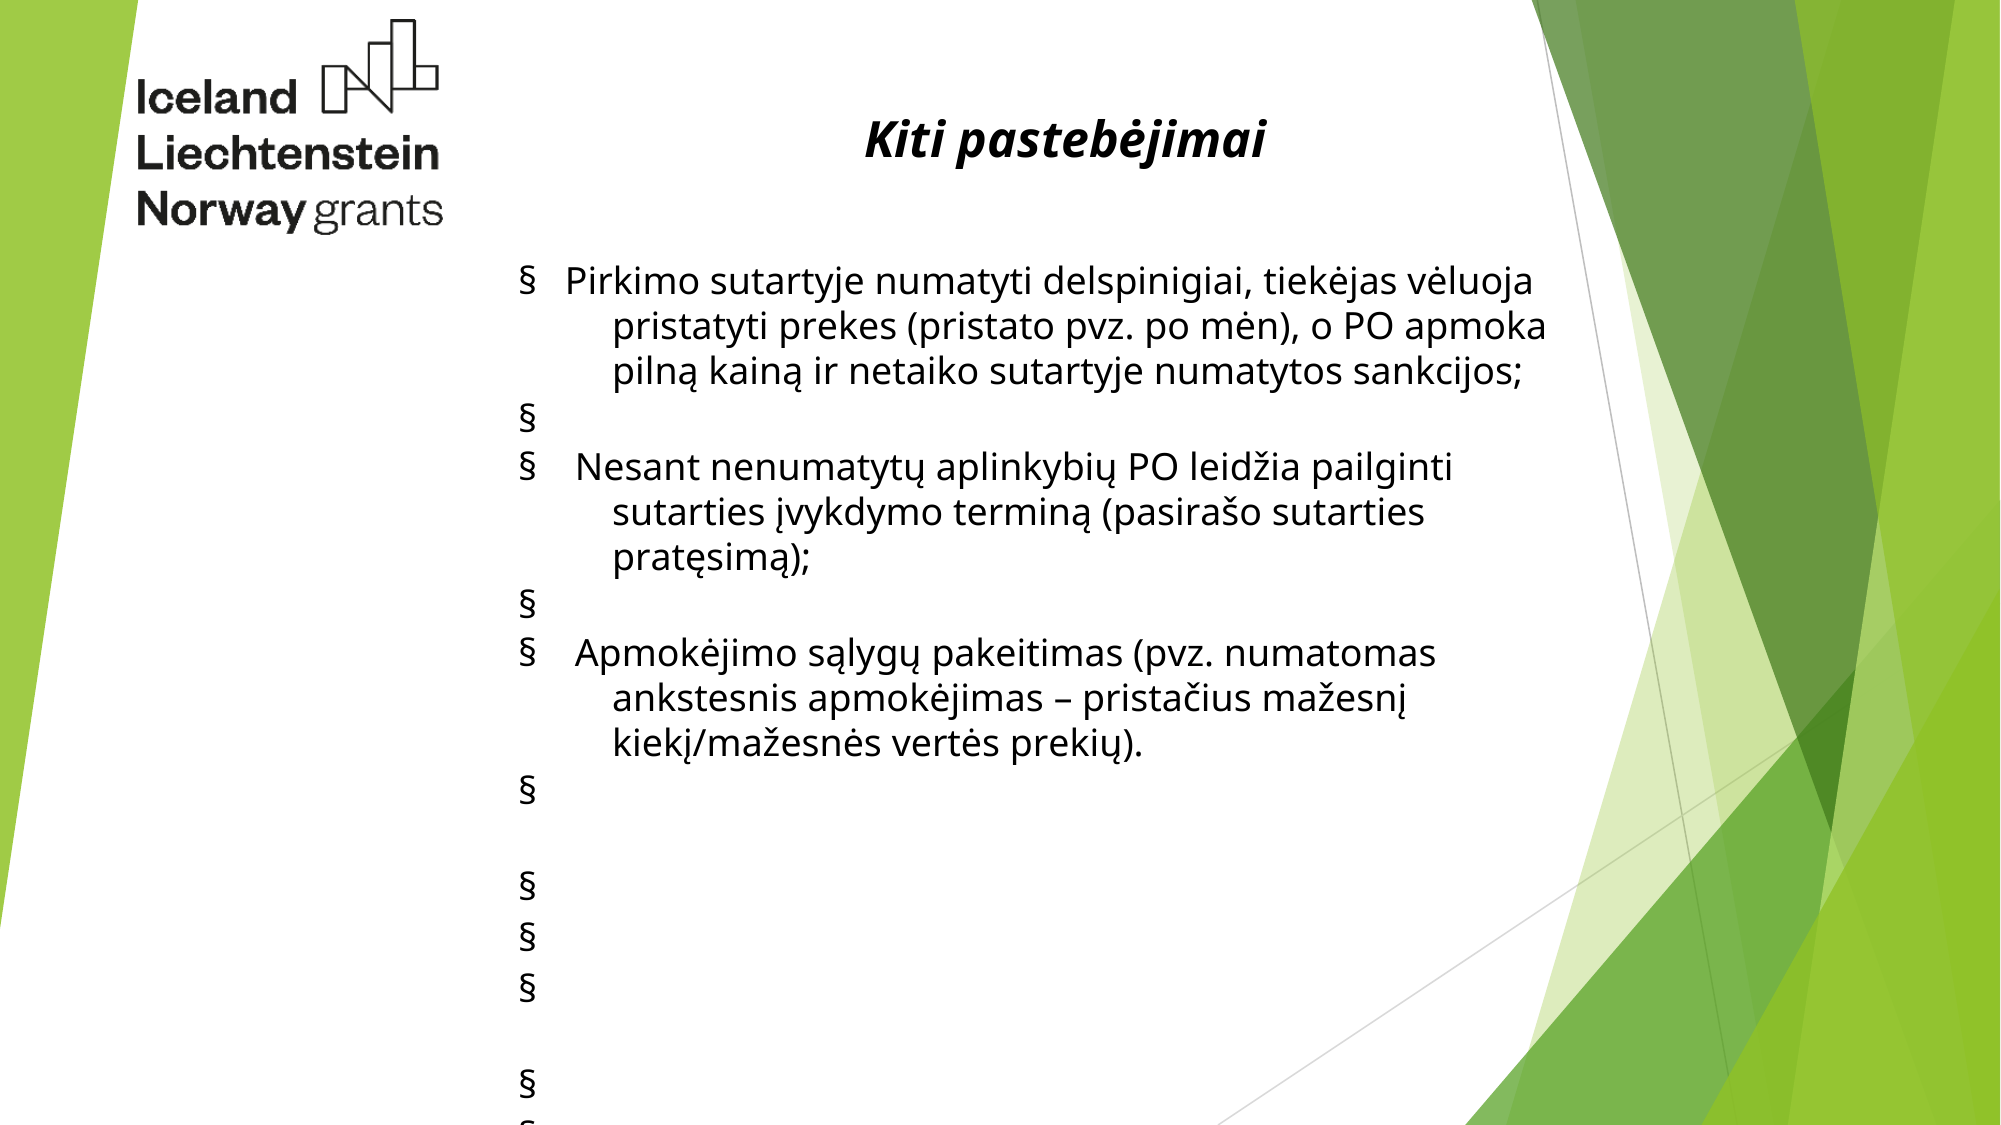

Kiti pastebėjimai
Pirkimo sutartyje numatyti delspinigiai, tiekėjas vėluoja pristatyti prekes (pristato pvz. po mėn), o PO apmoka pilną kainą ir netaiko sutartyje numatytos sankcijos;
 Nesant nenumatytų aplinkybių PO leidžia pailginti sutarties įvykdymo terminą (pasirašo sutarties pratęsimą);
 Apmokėjimo sąlygų pakeitimas (pvz. numatomas ankstesnis apmokėjimas – pristačius mažesnį kiekį/mažesnės vertės prekių).